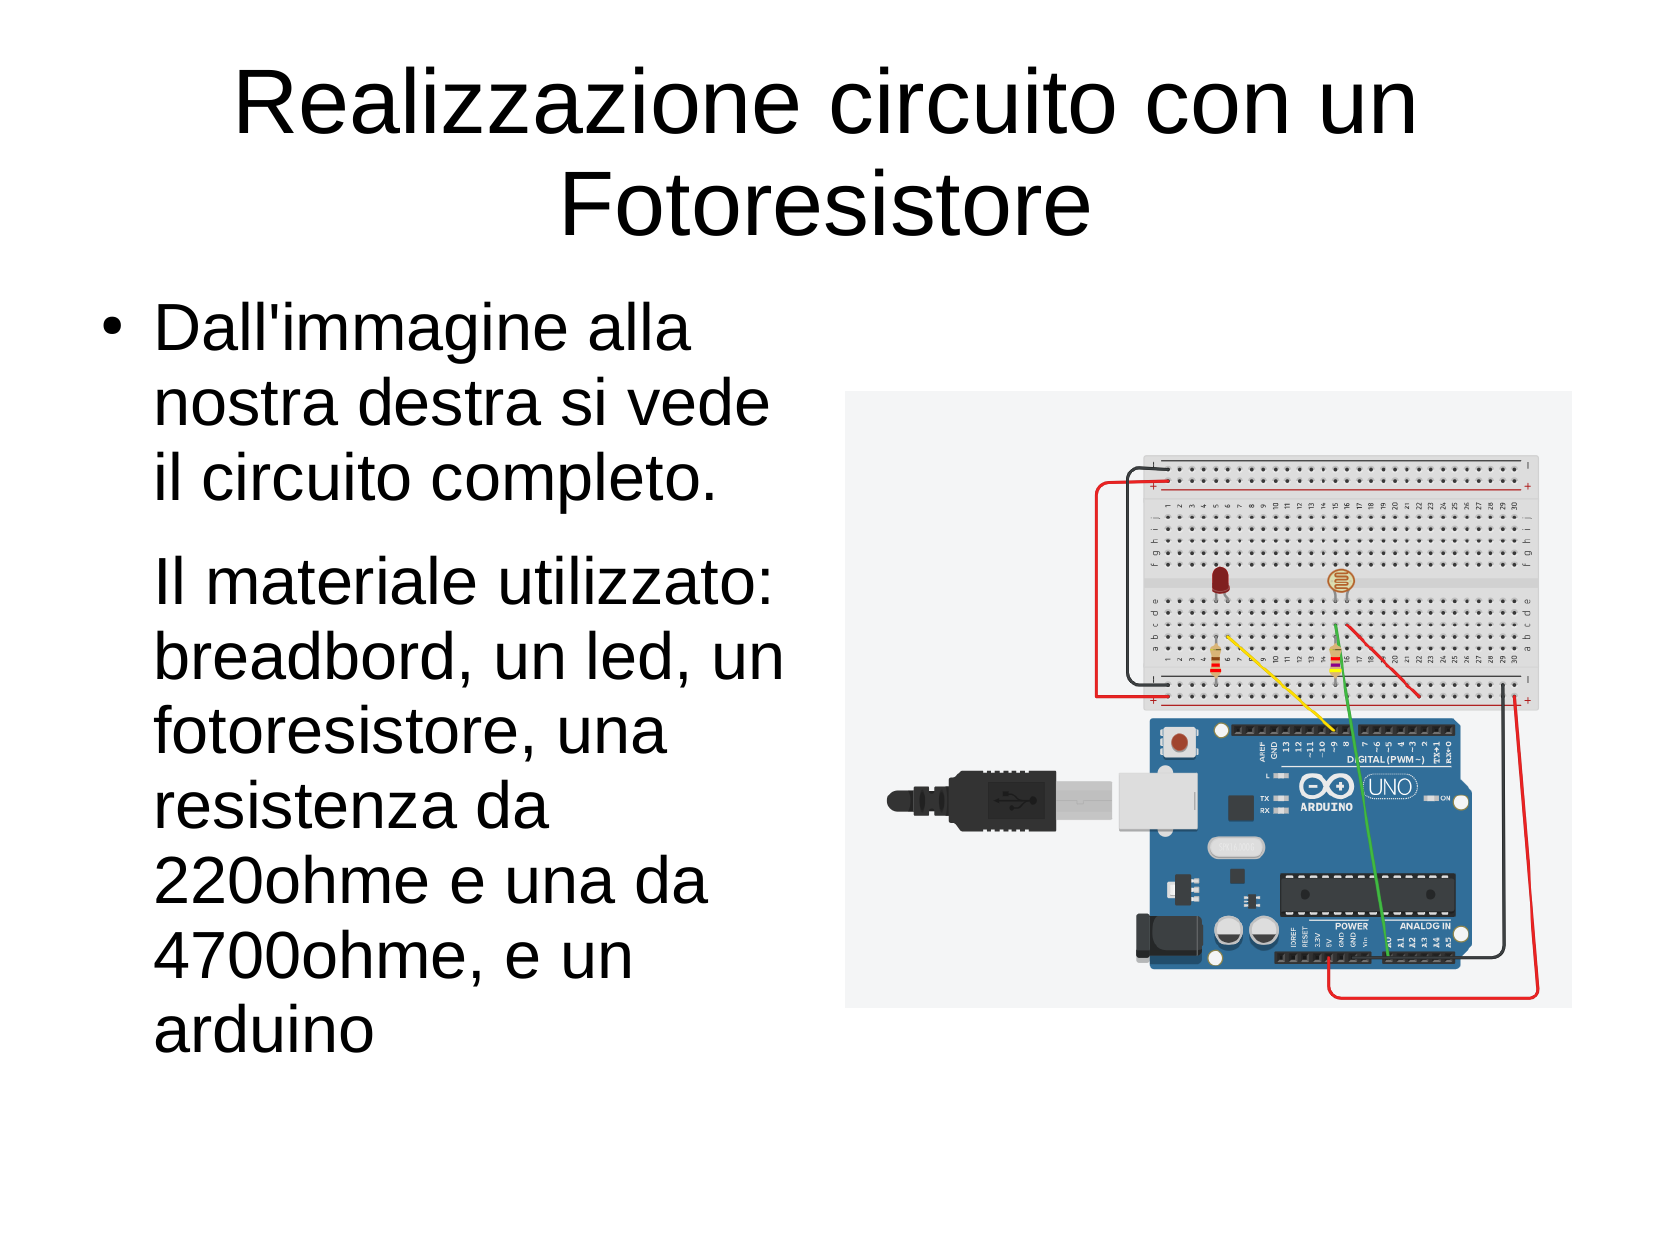

# Realizzazione circuito con un Fotoresistore
Dall'immagine alla nostra destra si vede il circuito completo.
Il materiale utilizzato: breadbord, un led, un fotoresistore, una resistenza da 220ohme e una da 4700ohme, e un arduino